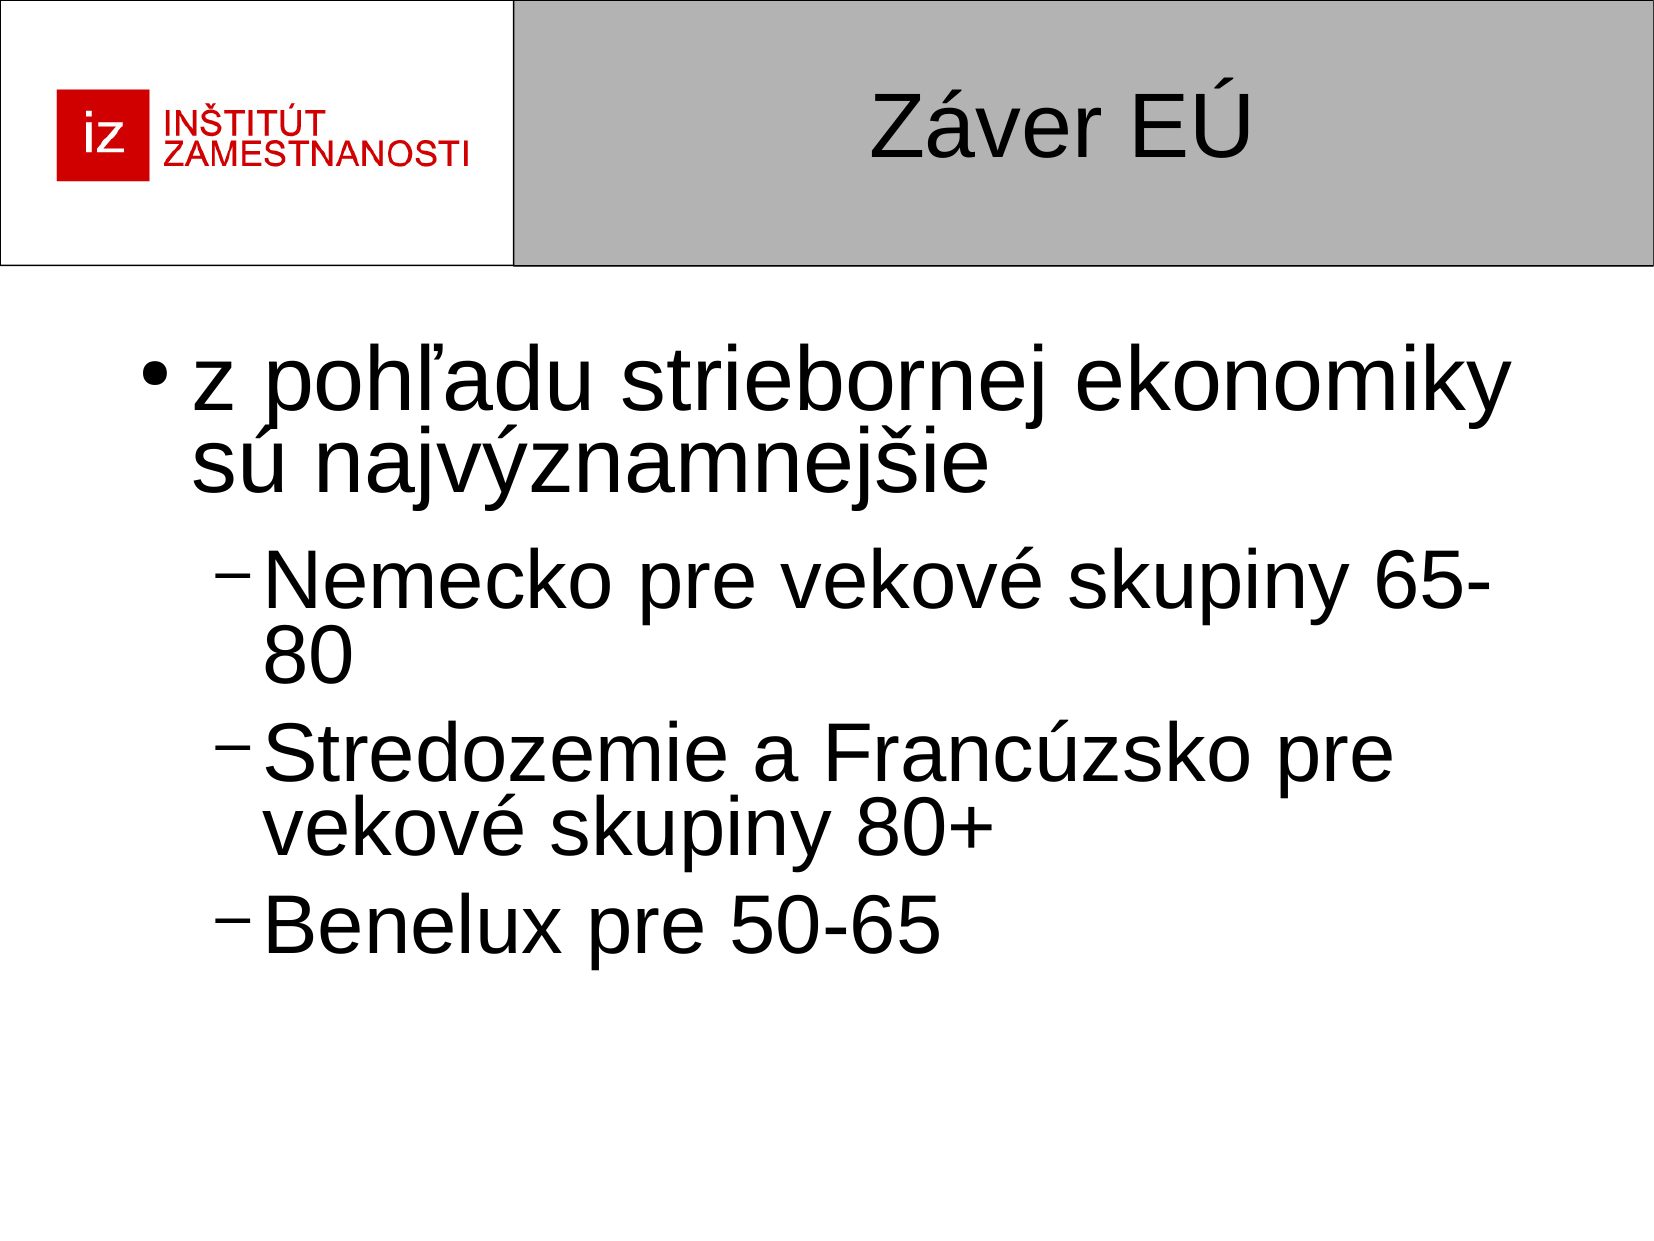

# Záver EÚ
z pohľadu striebornej ekonomiky sú najvýznamnejšie
Nemecko pre vekové skupiny 65-80
Stredozemie a Francúzsko pre vekové skupiny 80+
Benelux pre 50-65